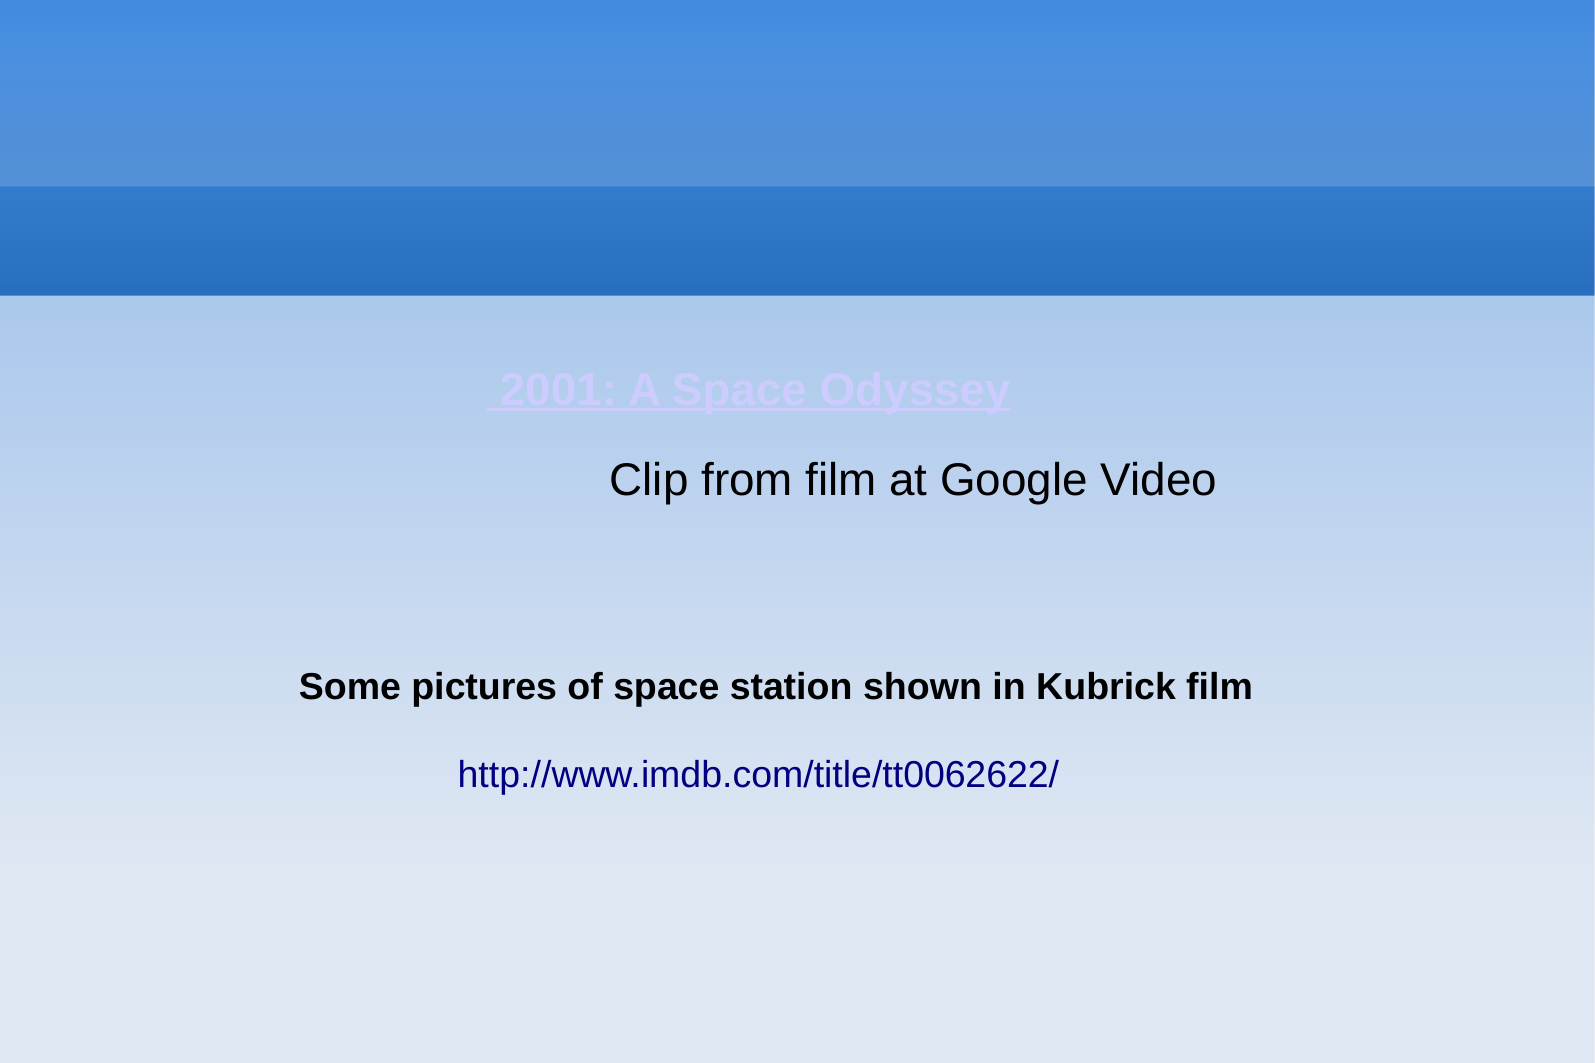

#
 Clip from film at Google Video
 2001: A Space Odyssey
Some pictures of space station shown in Kubrick film
http://www.imdb.com/title/tt0062622/